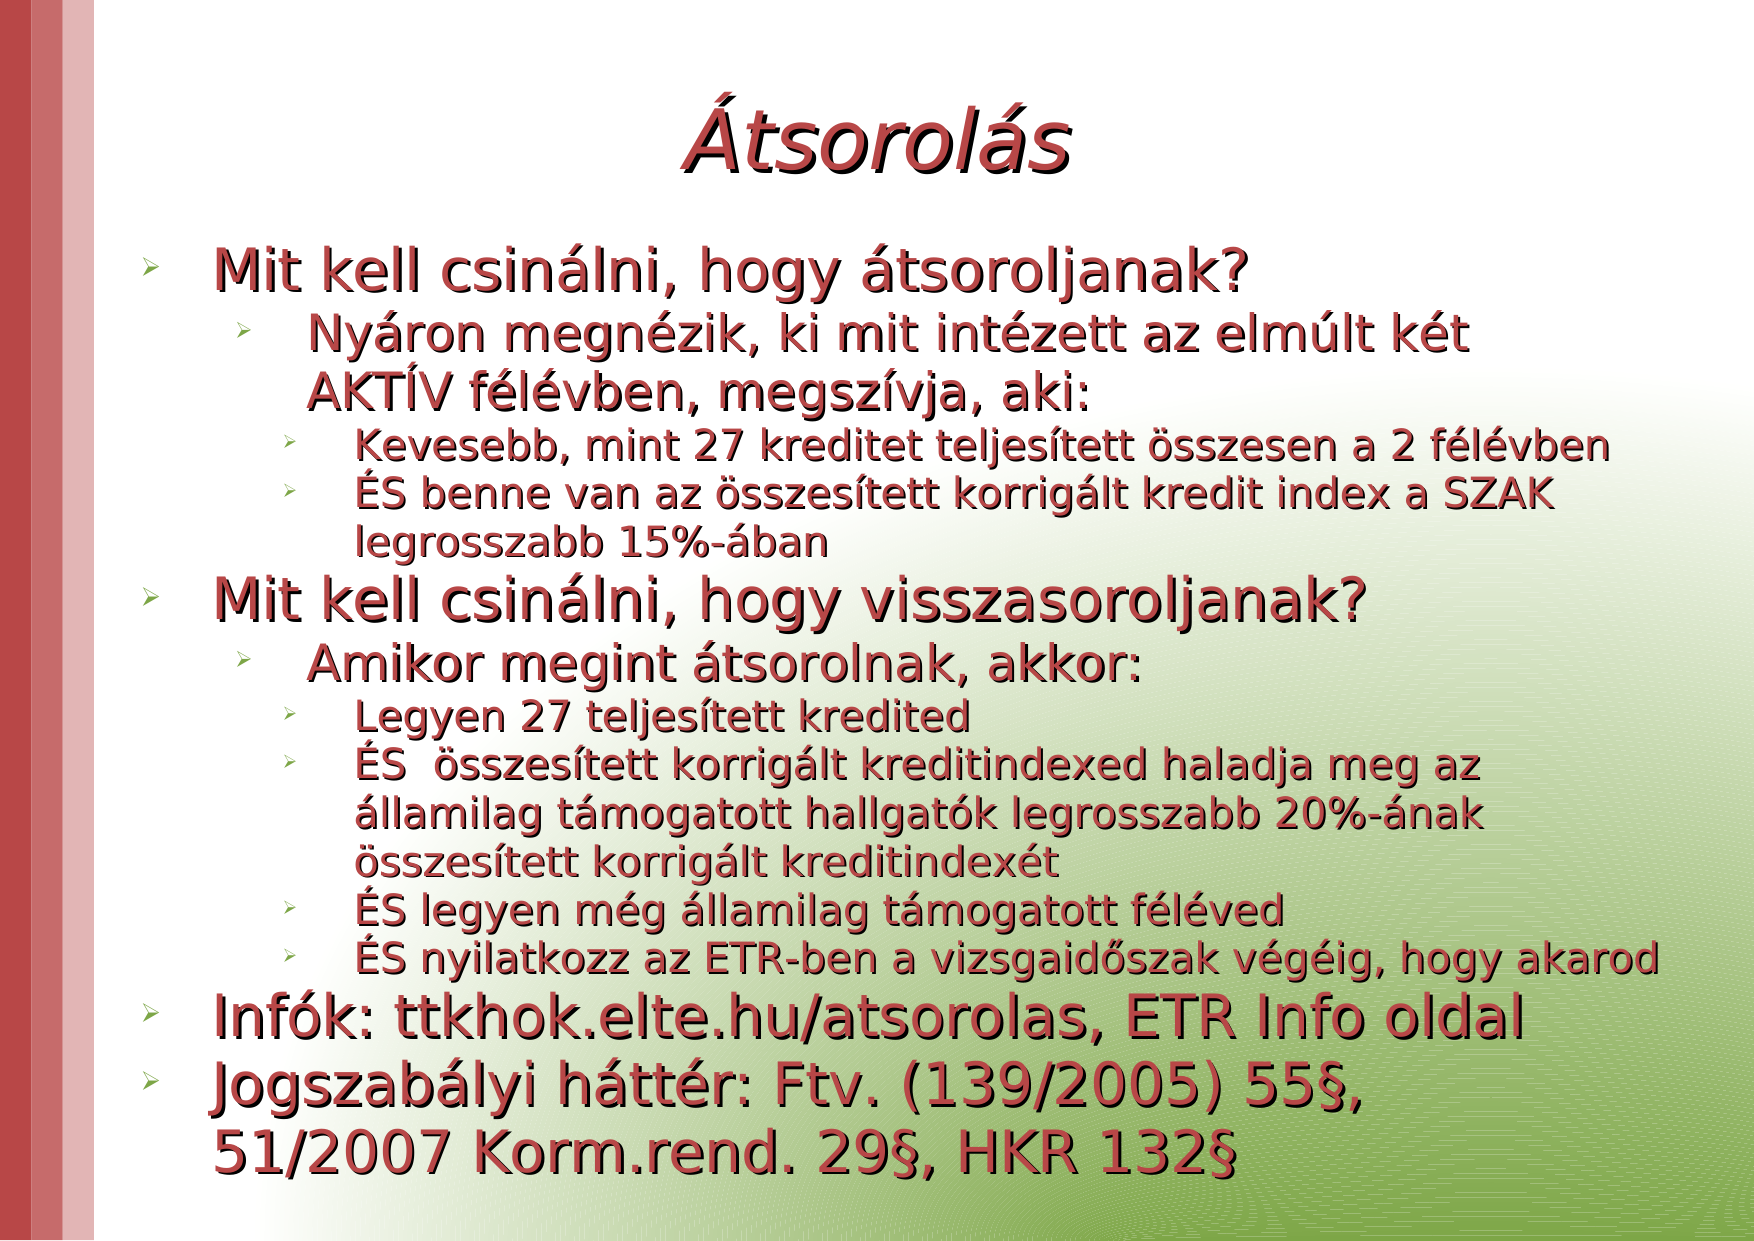

# Átsorolás
Mit kell csinálni, hogy átsoroljanak?
Nyáron megnézik, ki mit intézett az elmúlt két
AKTÍV félévben, megszívja, aki:
Kevesebb, mint 27 kreditet teljesített összesen a 2 félévben
ÉS benne van az összesített korrigált kredit index a SZAK legrosszabb 15%-ában
Mit kell csinálni, hogy visszasoroljanak?
Amikor megint átsorolnak, akkor:
Legyen 27 teljesített kredited
ÉS összesített korrigált kreditindexed haladja meg az államilag támogatott hallgatók legrosszabb 20%-ának összesített korrigált kreditindexét
ÉS legyen még államilag támogatott féléved
ÉS nyilatkozz az ETR-ben a vizsgaidőszak végéig, hogy akarod
Infók: ttkhok.elte.hu/atsorolas, ETR Info oldal
Jogszabályi háttér: Ftv. (139/2005) 55§,
51/2007 Korm.rend. 29§, HKR 132§